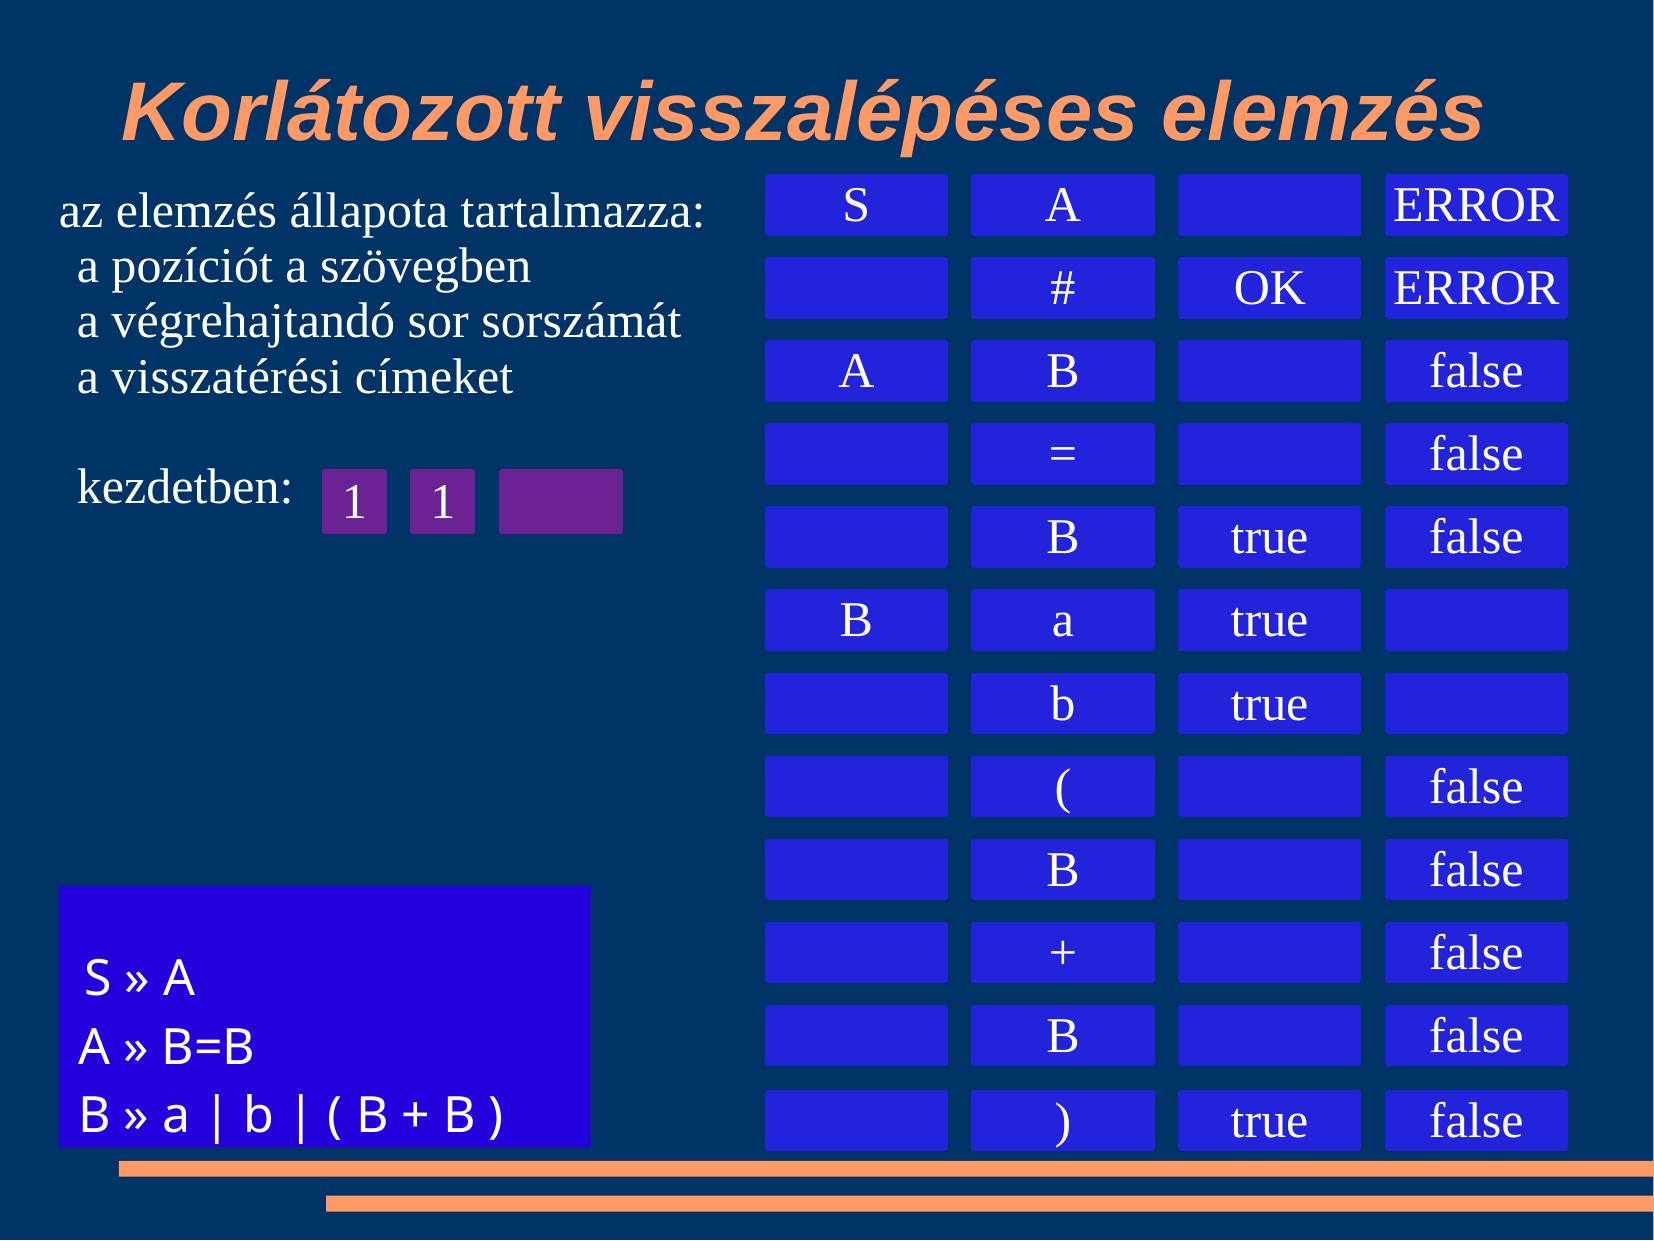

# Korlátozott visszalépéses elemzés
S
A
ERROR
az elemzés állapota tartalmazza:
a pozíciót a szövegben
a végrehajtandó sor sorszámát
a visszatérési címeket
kezdetben:
#
OK
ERROR
A
B
false
=
false
1
1
B
true
false
B
a
true
b
true
(
false
B
false
S » A
A » B=B
B » a | b | ( B + B )
+
false
B
false
)
true
false